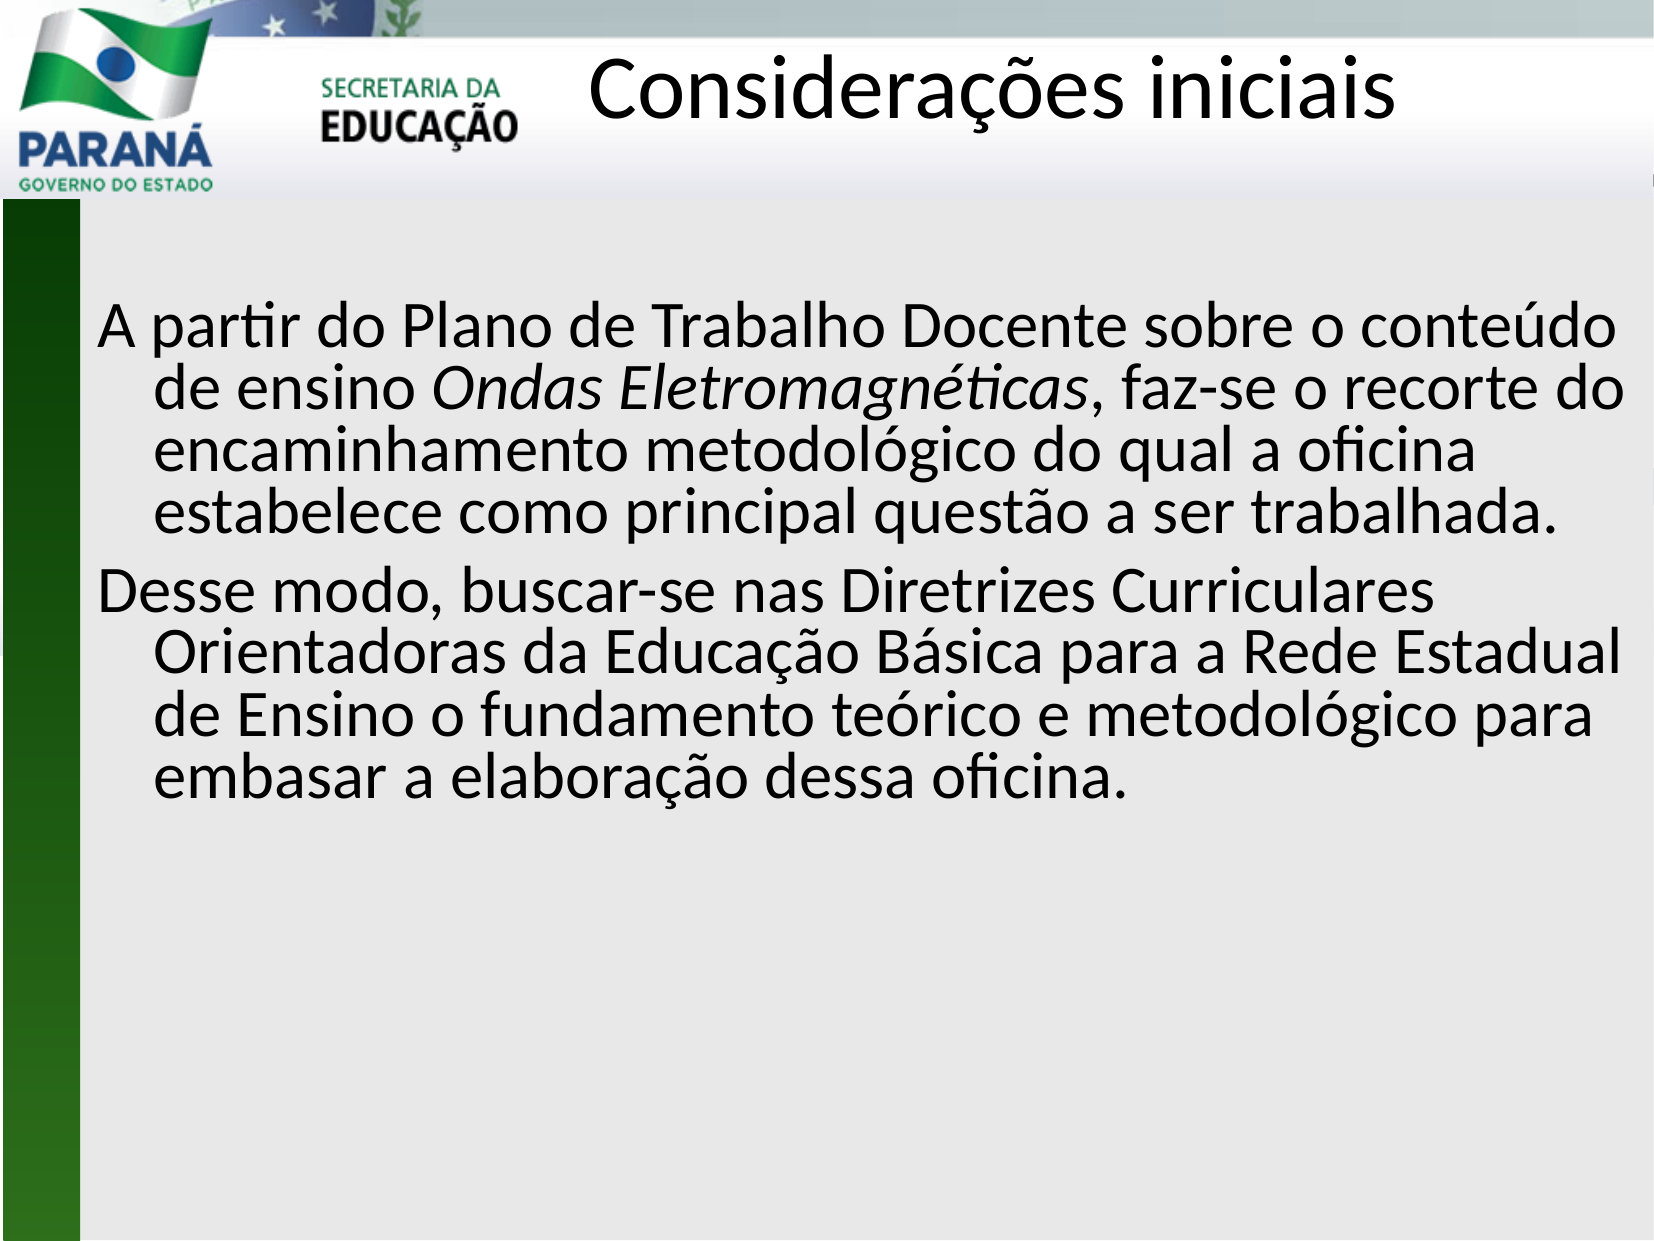

# Considerações iniciais
A partir do Plano de Trabalho Docente sobre o conteúdo de ensino Ondas Eletromagnéticas, faz-se o recorte do encaminhamento metodológico do qual a oficina estabelece como principal questão a ser trabalhada.
Desse modo, buscar-se nas Diretrizes Curriculares Orientadoras da Educação Básica para a Rede Estadual de Ensino o fundamento teórico e metodológico para embasar a elaboração dessa oficina.